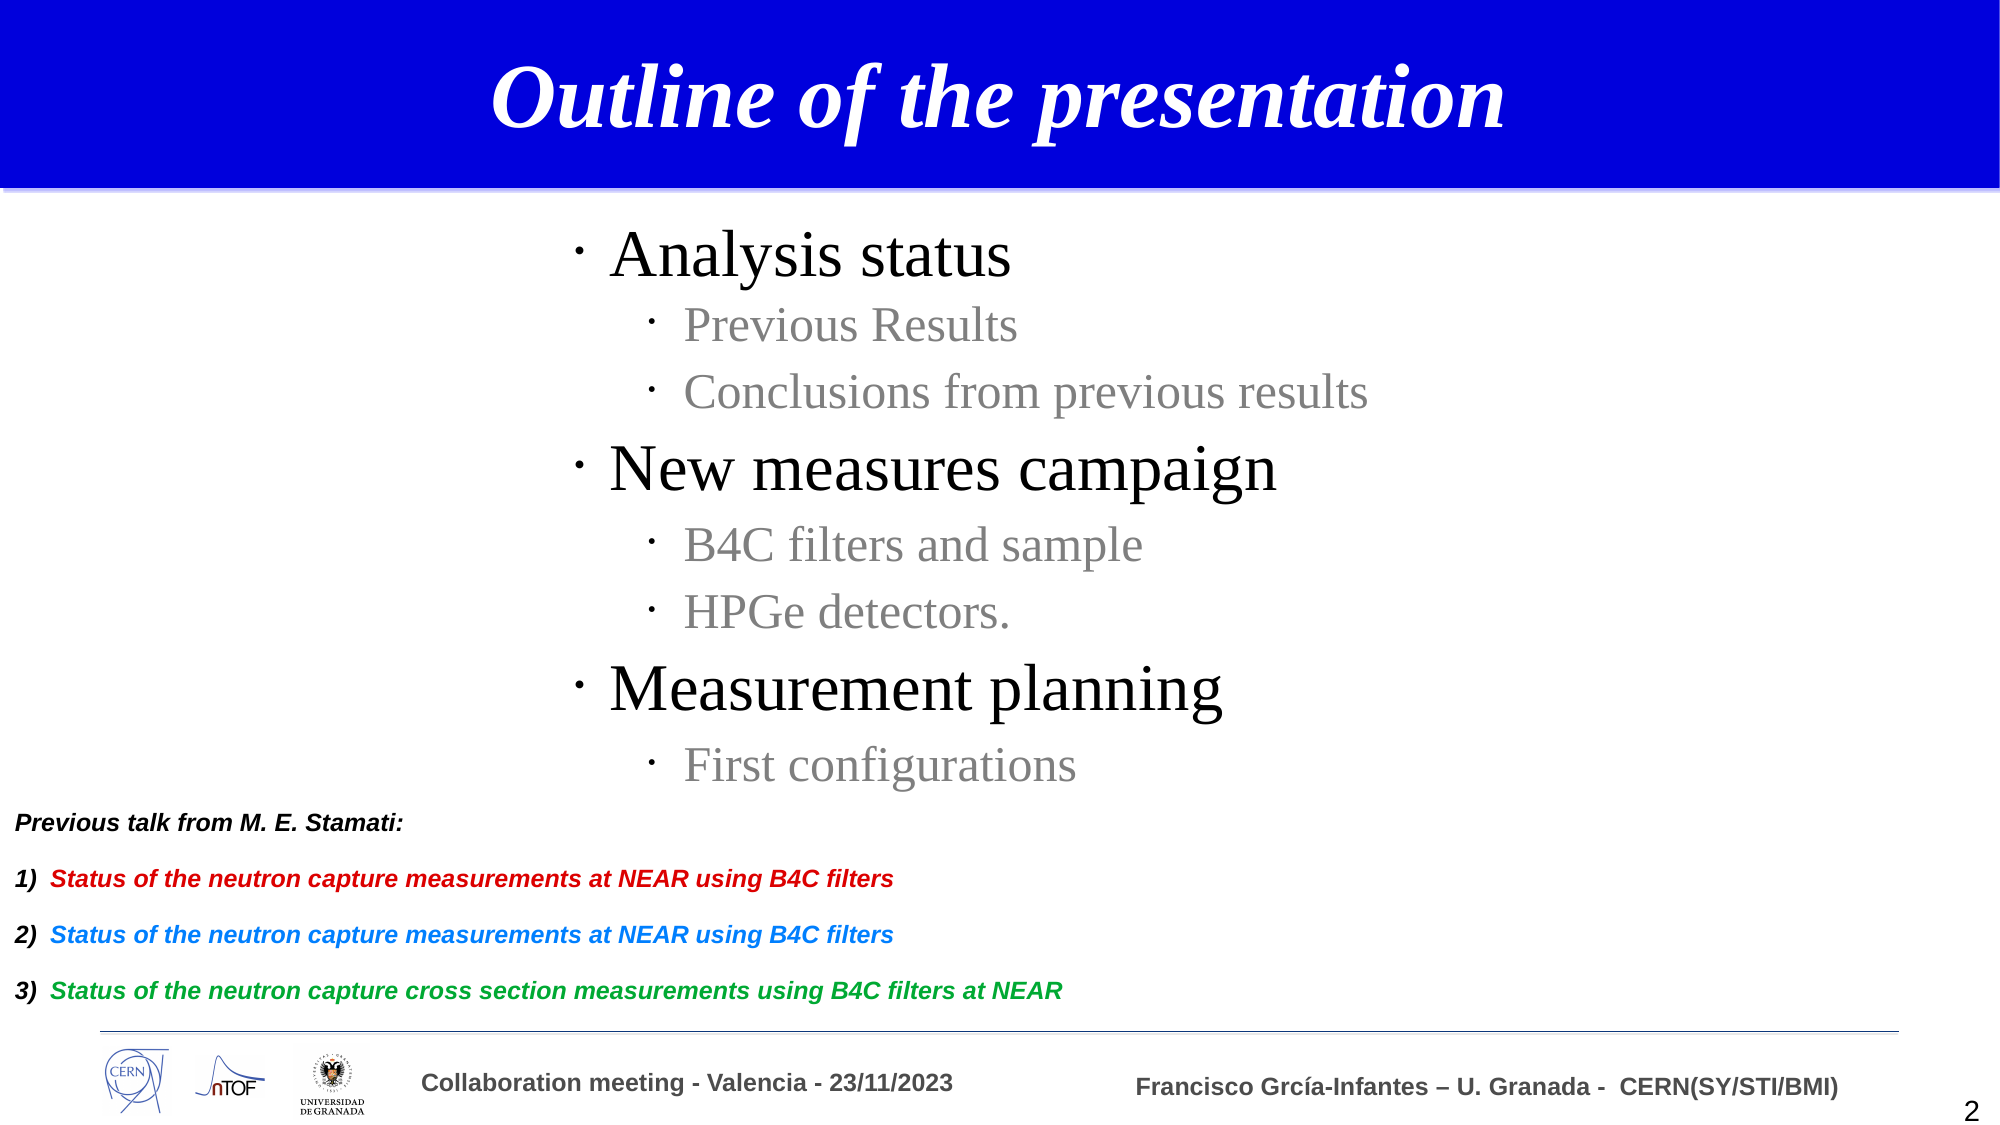

Outline of the presentation
Analysis status
Previous Results
Conclusions from previous results
New measures campaign
B4C filters and sample
HPGe detectors.
Measurement planning
First configurations
Previous talk from M. E. Stamati:
Status of the neutron capture measurements at NEAR using B4C filters
Status of the neutron capture measurements at NEAR using B4C filters
Status of the neutron capture cross section measurements using B4C filters at NEAR
Collaboration meeting - Valencia - 23/11/2023
Francisco Grcía-Infantes – U. Granada - CERN(SY/STI/BMI)
2